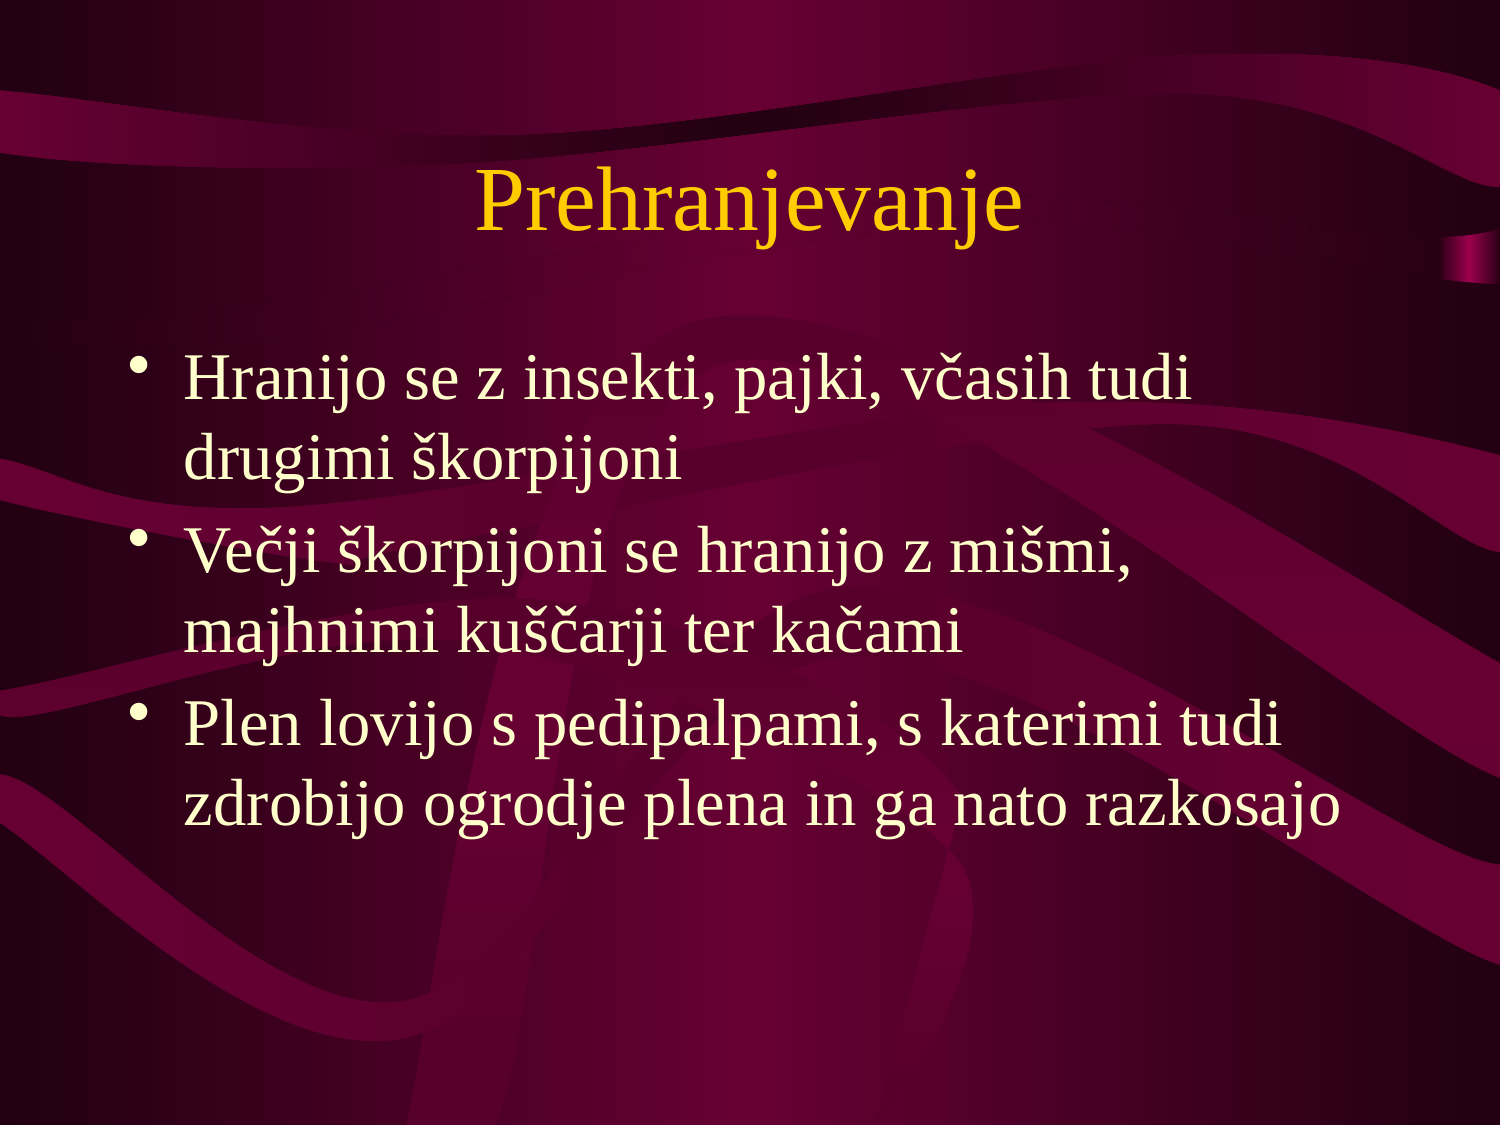

# Prehranjevanje
Hranijo se z insekti, pajki, včasih tudi drugimi škorpijoni
Večji škorpijoni se hranijo z mišmi, majhnimi kuščarji ter kačami
Plen lovijo s pedipalpami, s katerimi tudi zdrobijo ogrodje plena in ga nato razkosajo